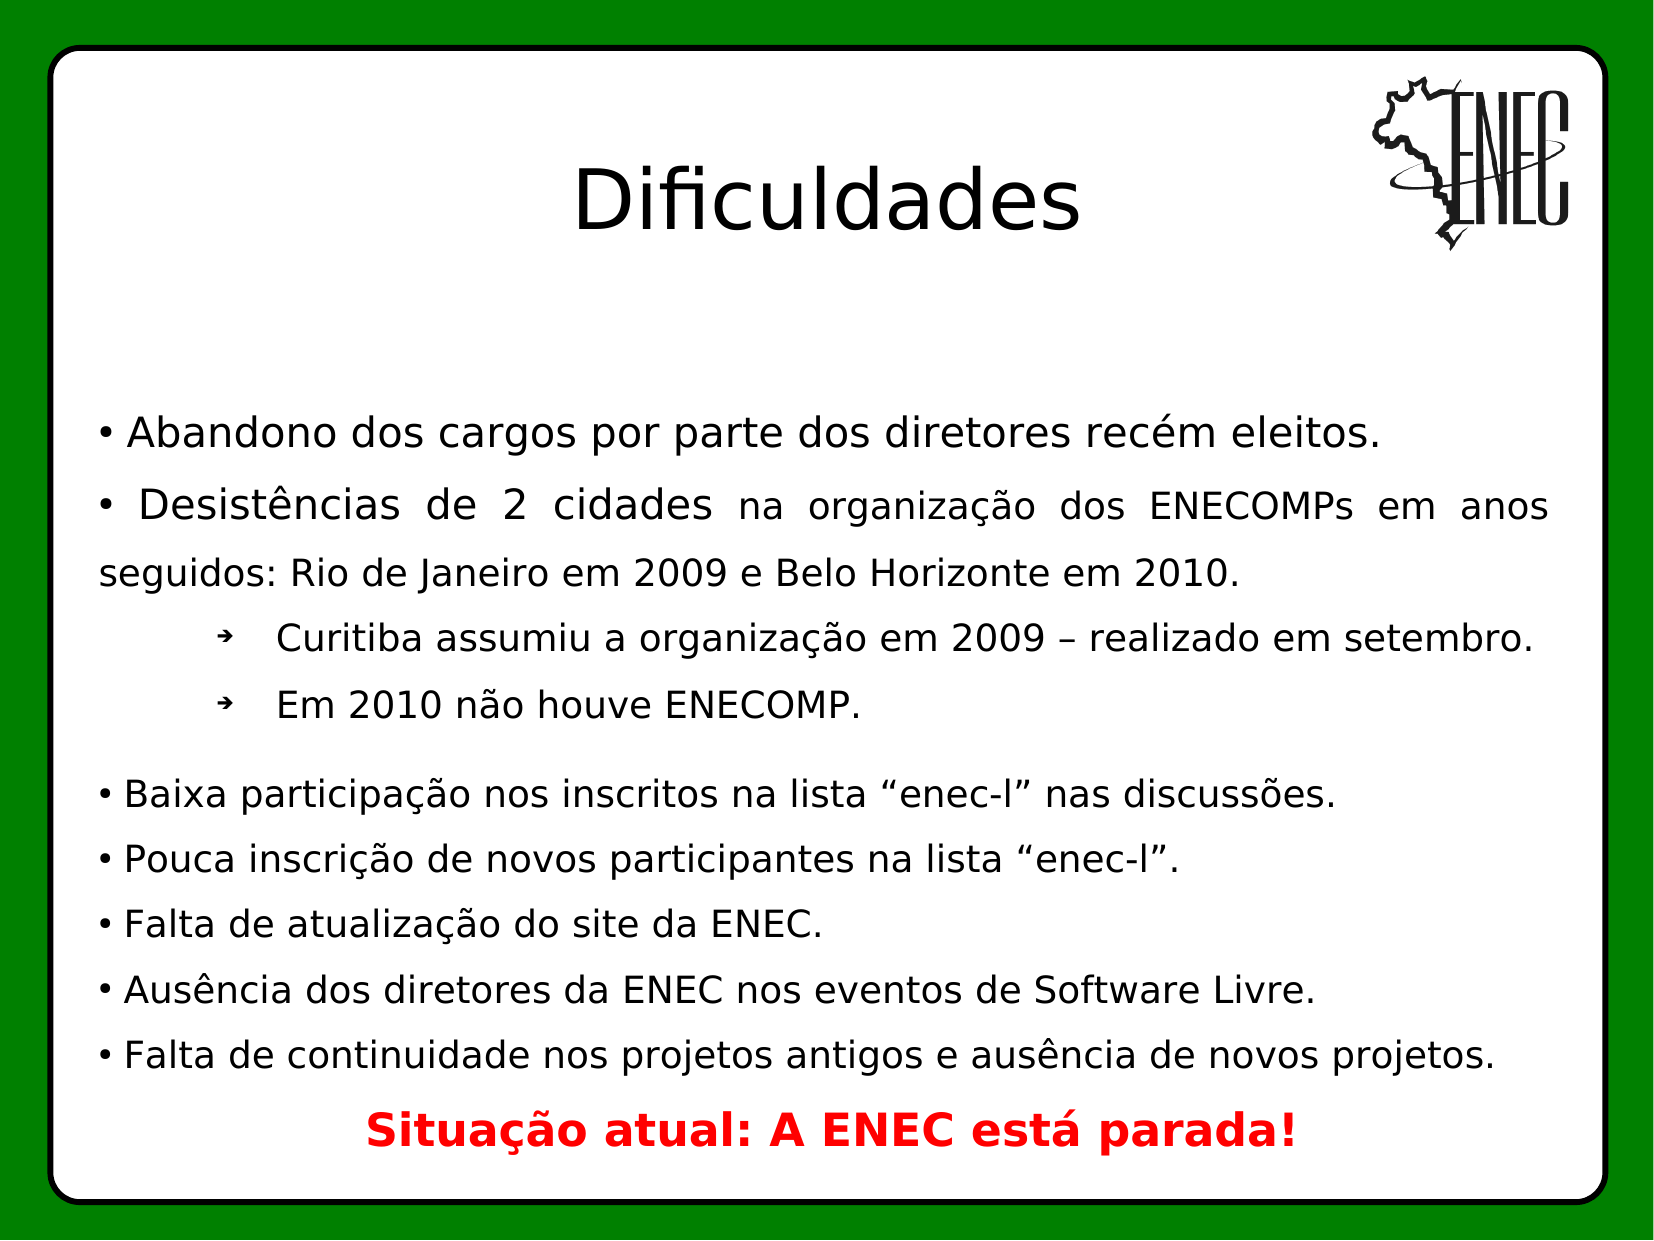

# Dificuldades
 Abandono dos cargos por parte dos diretores recém eleitos.
 Desistências de 2 cidades na organização dos ENECOMPs em anos seguidos: Rio de Janeiro em 2009 e Belo Horizonte em 2010.
 Curitiba assumiu a organização em 2009 – realizado em setembro.
 Em 2010 não houve ENECOMP.
 Baixa participação nos inscritos na lista “enec-l” nas discussões.
 Pouca inscrição de novos participantes na lista “enec-l”.
 Falta de atualização do site da ENEC.
 Ausência dos diretores da ENEC nos eventos de Software Livre.
 Falta de continuidade nos projetos antigos e ausência de novos projetos.
Situação atual: A ENEC está parada!